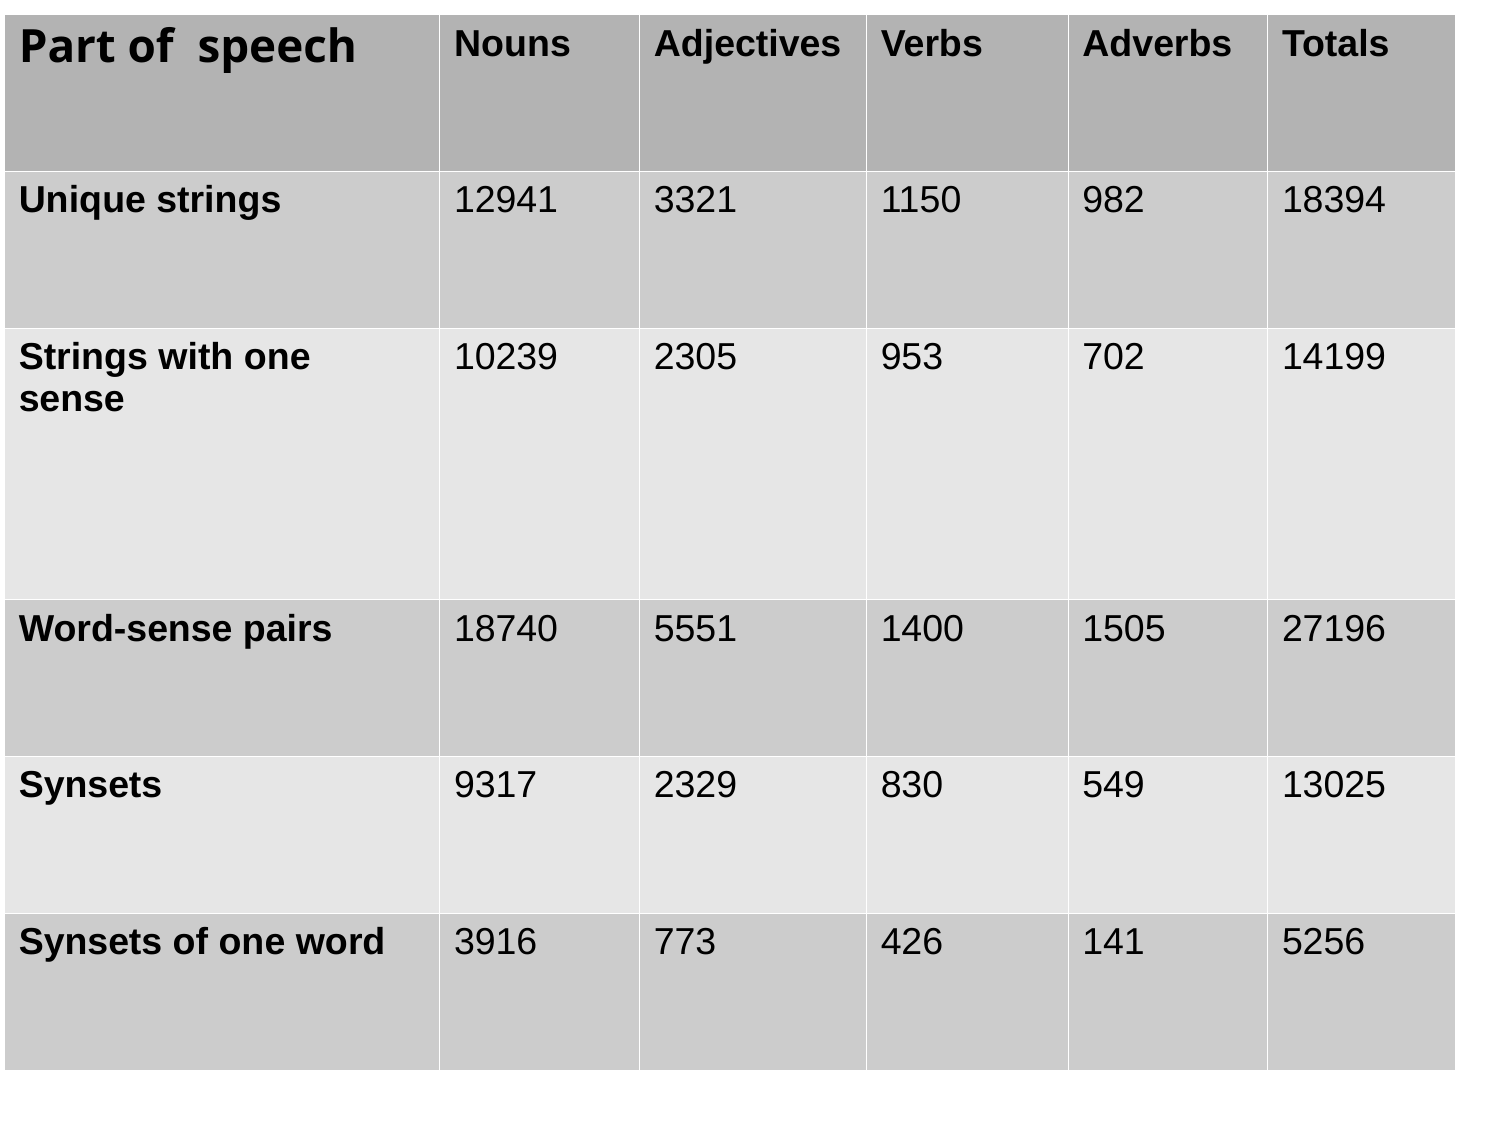

| Part of speech | Nouns | Adjectives | Verbs | Adverbs | Totals |
| --- | --- | --- | --- | --- | --- |
| Unique strings | 12941 | 3321 | 1150 | 982 | 18394 |
| Strings with one sense | 10239 | 2305 | 953 | 702 | 14199 |
| Word-sense pairs | 18740 | 5551 | 1400 | 1505 | 27196 |
| Synsets | 9317 | 2329 | 830 | 549 | 13025 |
| Synsets of one word | 3916 | 773 | 426 | 141 | 5256 |